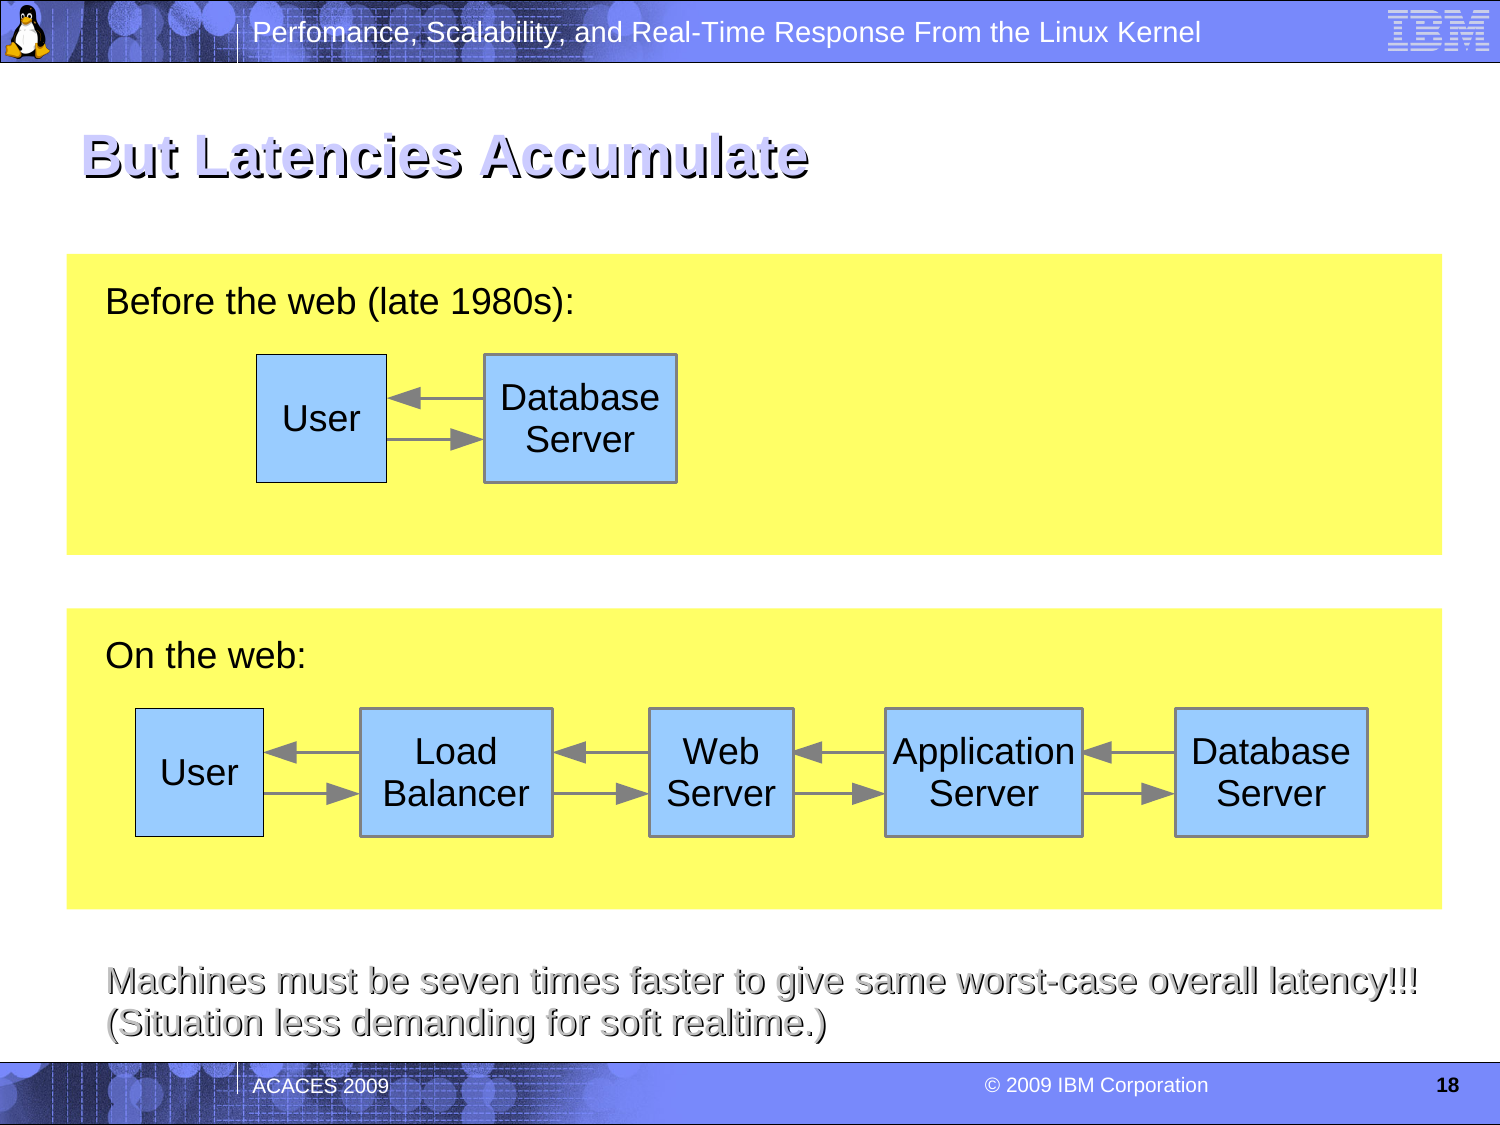

# But Latencies Accumulate
Before the web (late 1980s):
User
Database
Server
On the web:
Database
Server
User
Load
Balancer
Web
Server
Application
Server
Machines must be seven times faster to give same worst-case overall latency!!!
(Situation less demanding for soft realtime.)
18